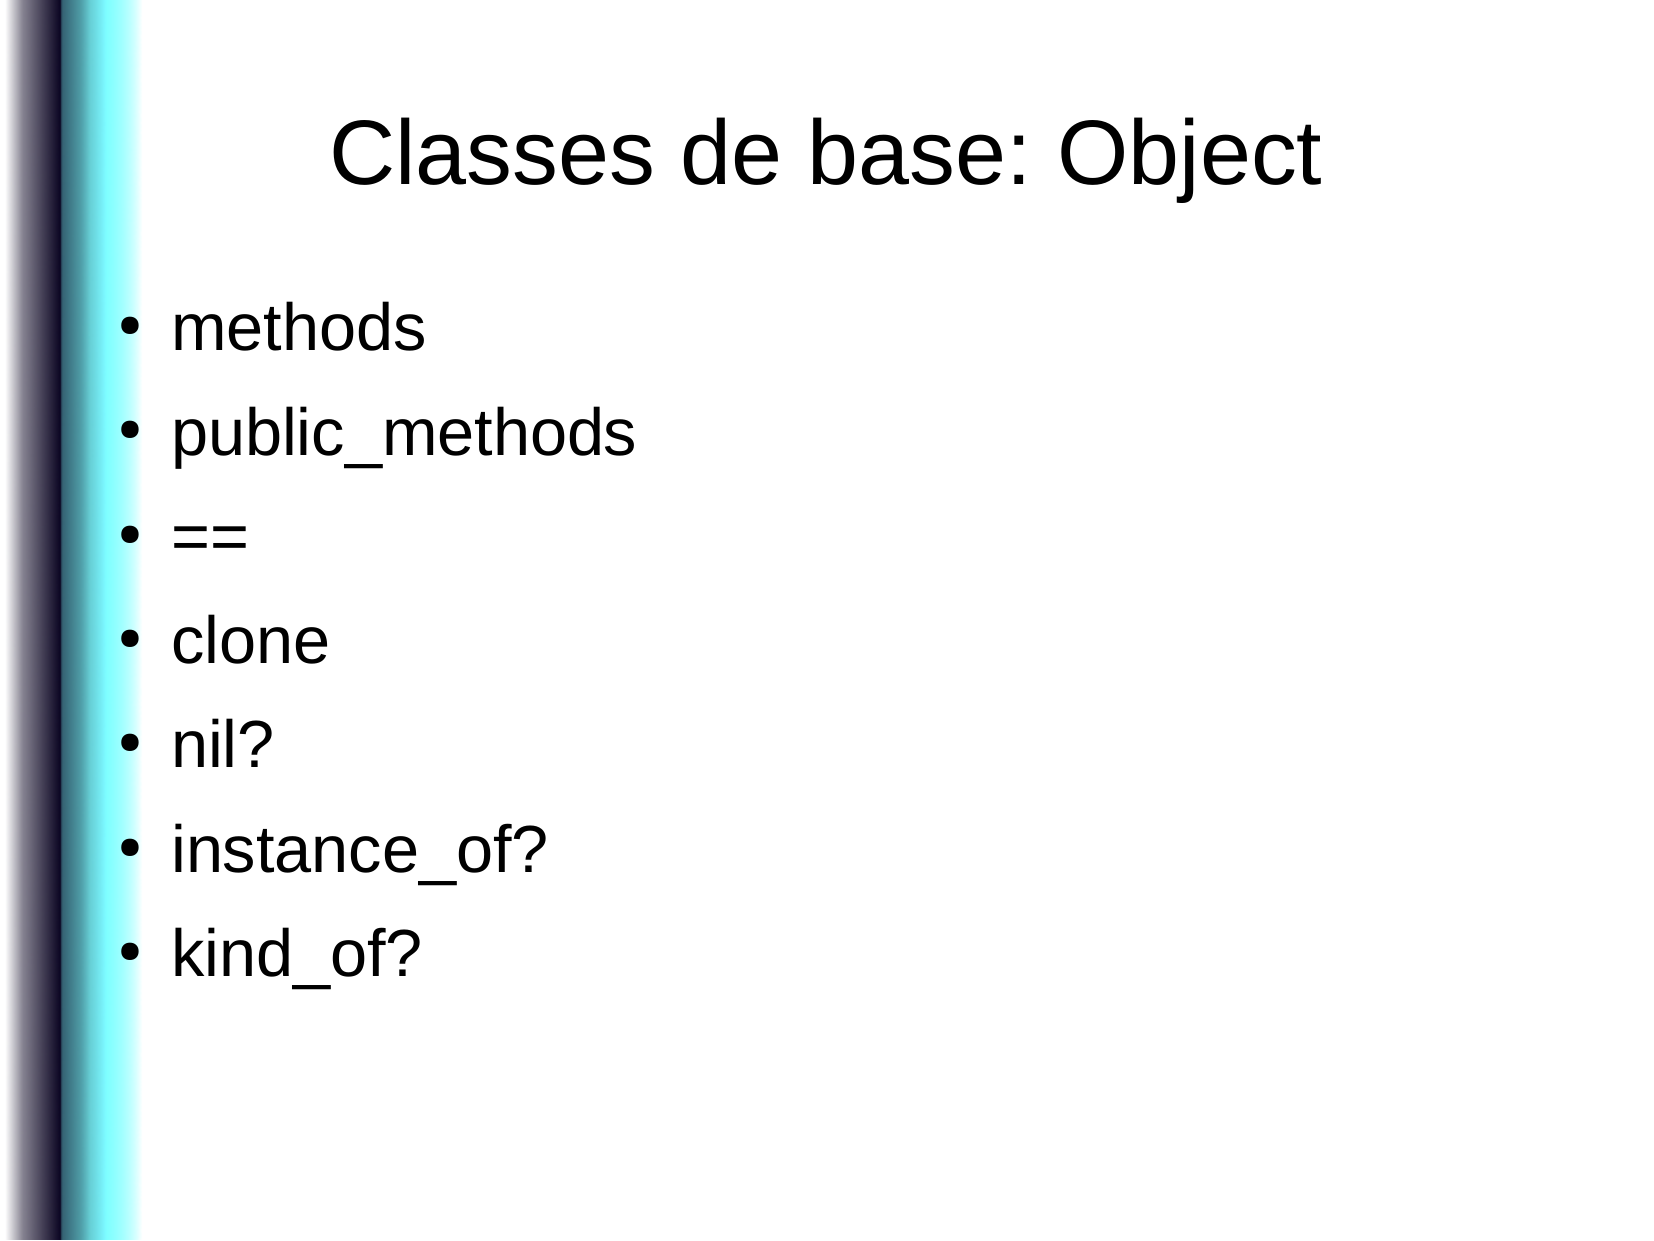

# Classes de base: Object
methods
public_methods
==
clone
nil?
instance_of?
kind_of?